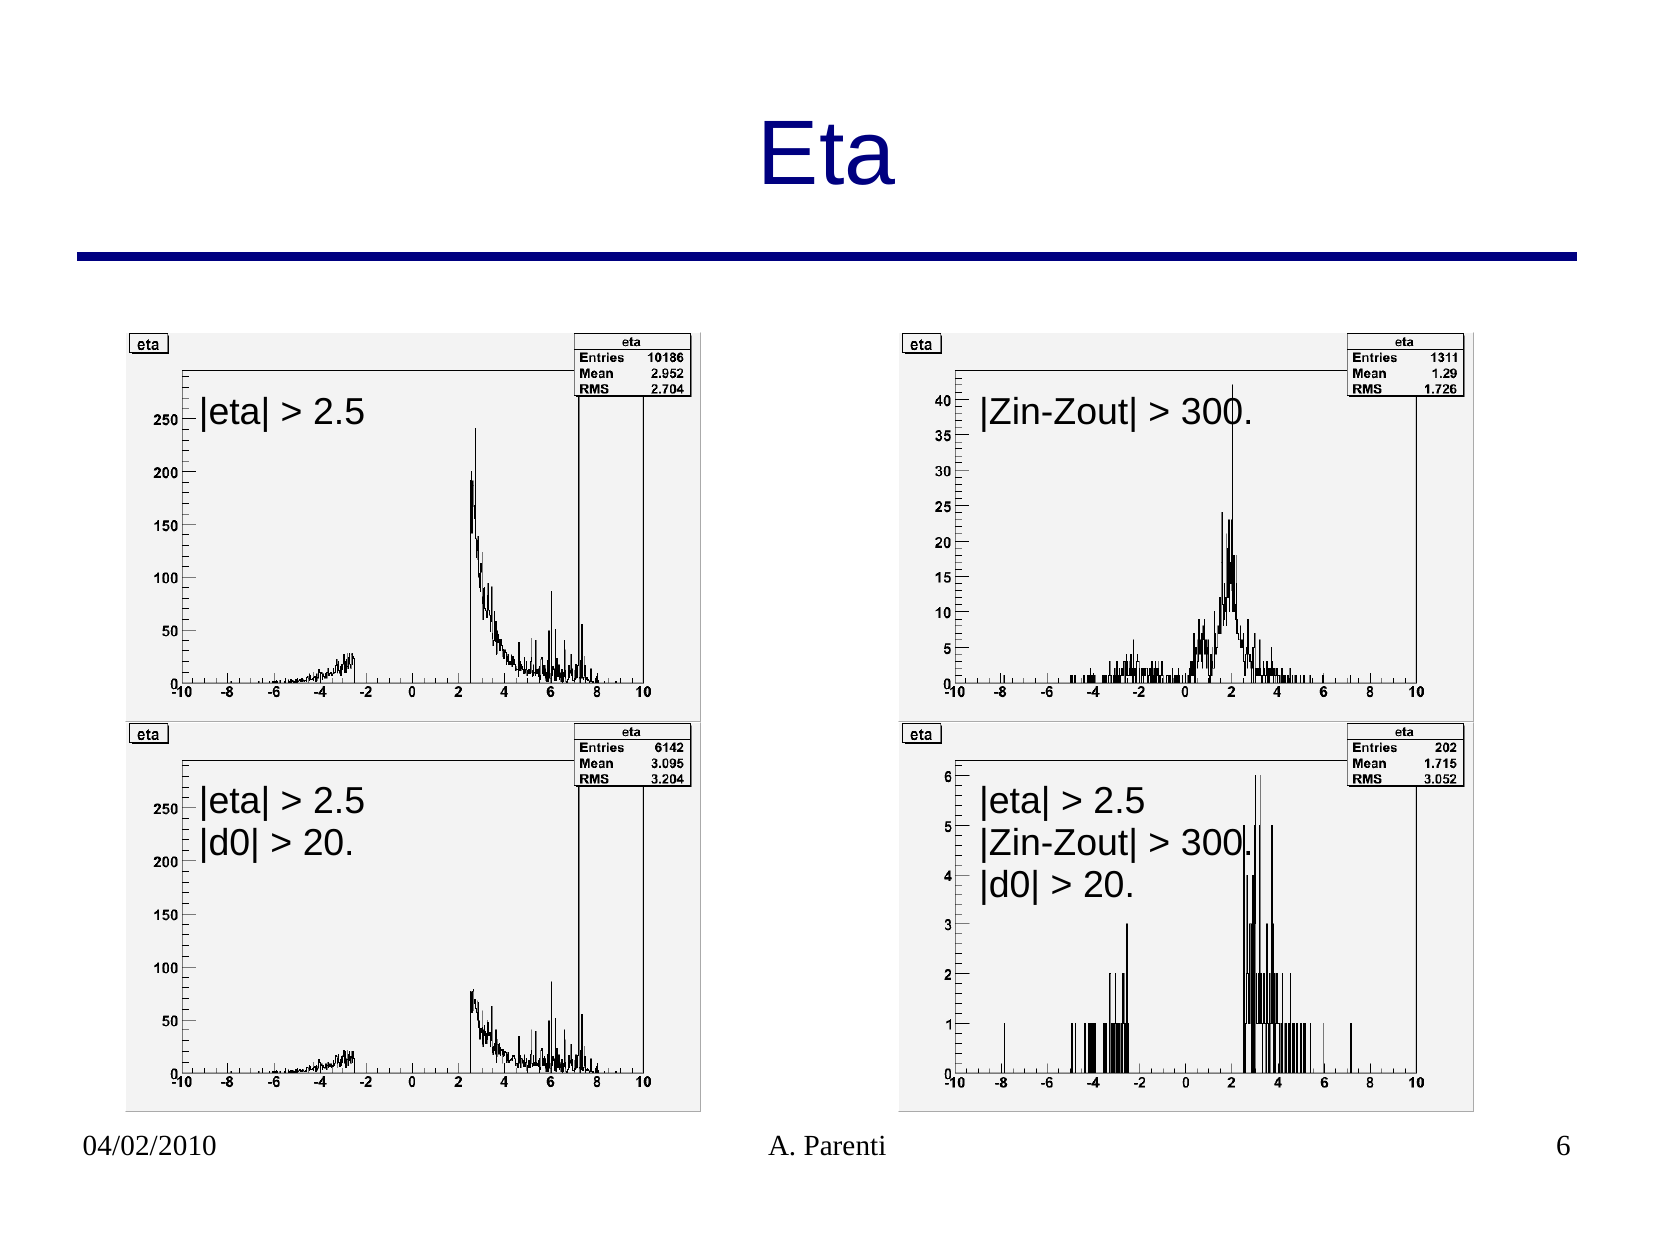

# Eta
|eta| > 2.5
|Zin-Zout| > 300.
|eta| > 2.5
|d0| > 20.
|eta| > 2.5
|Zin-Zout| > 300.
|d0| > 20.
6